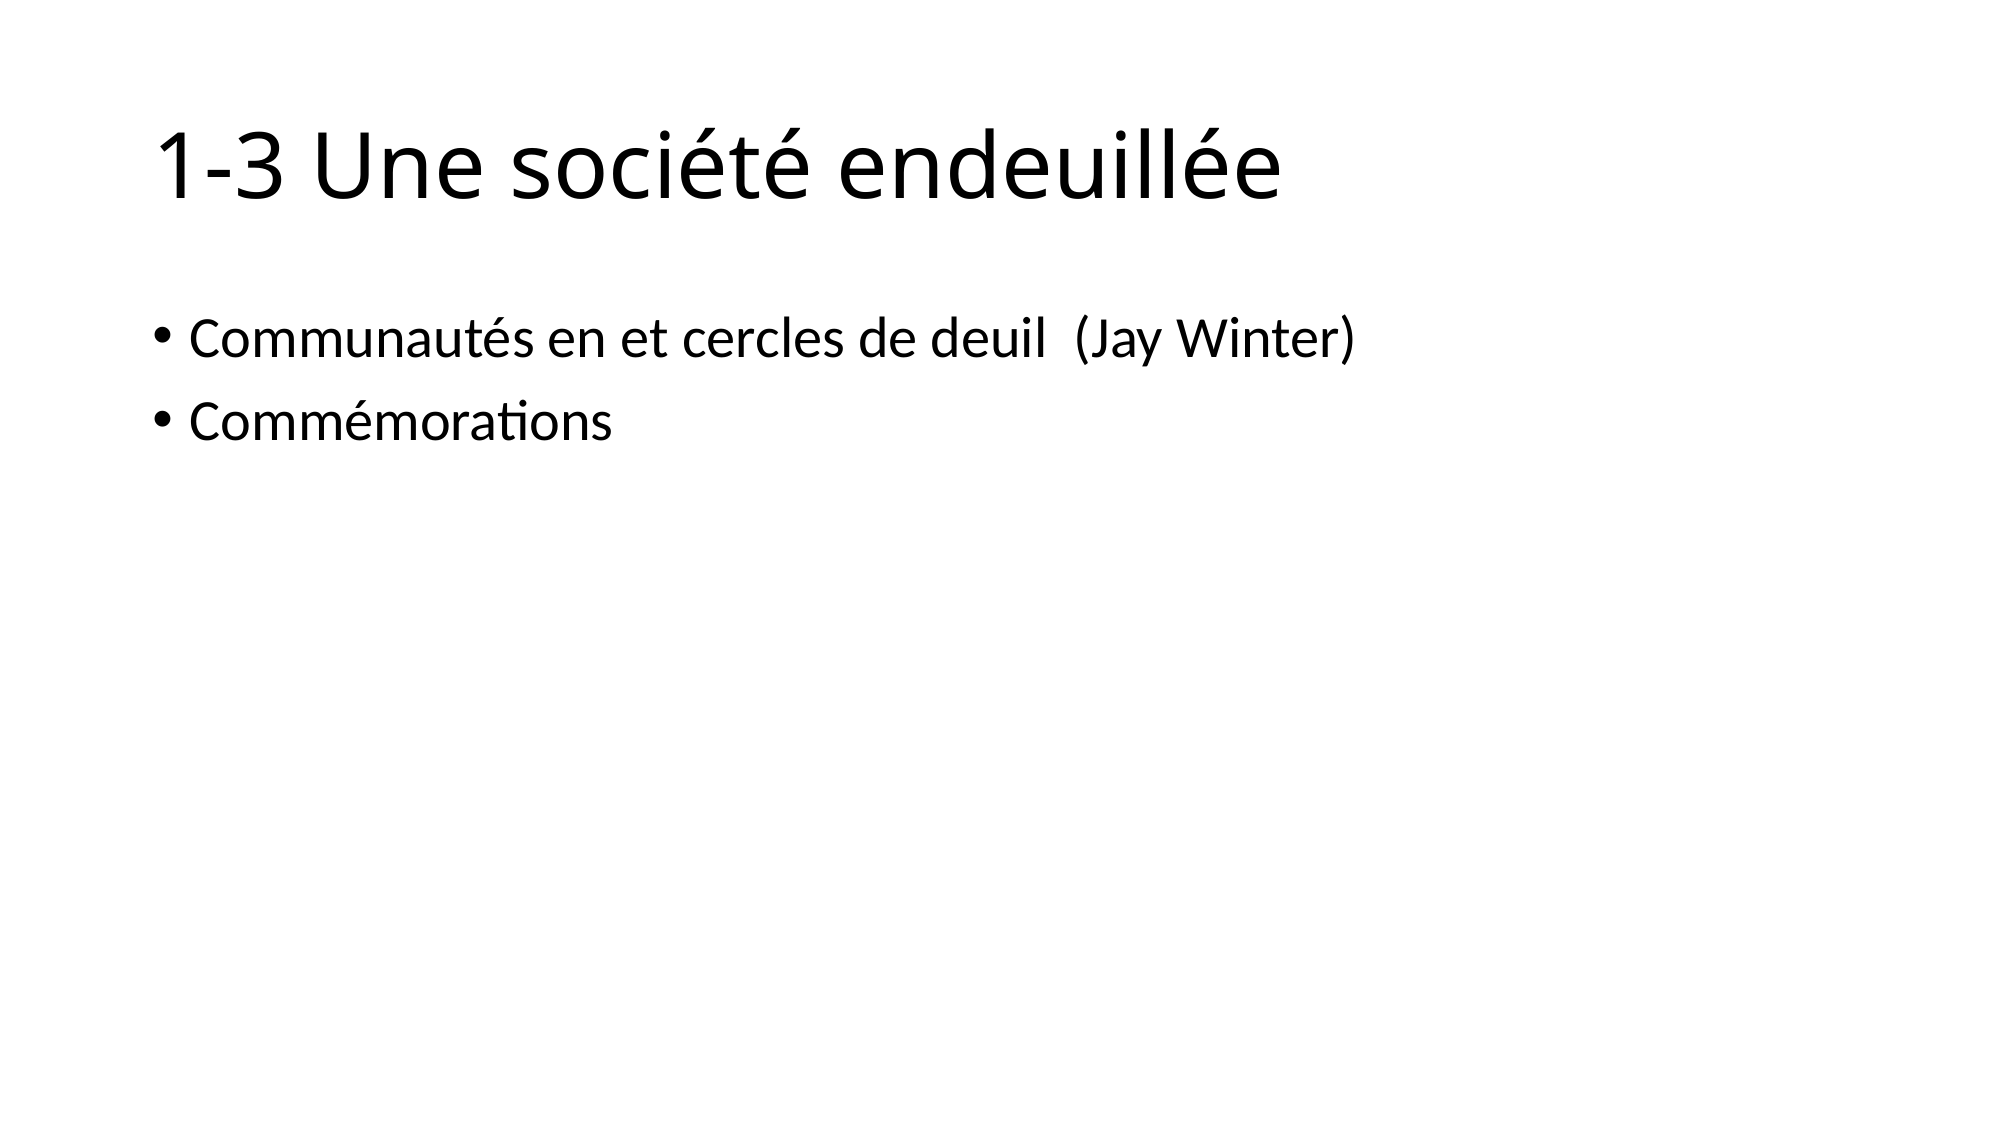

# 1-3 Une société endeuillée
Communautés en et cercles de deuil (Jay Winter)
Commémorations